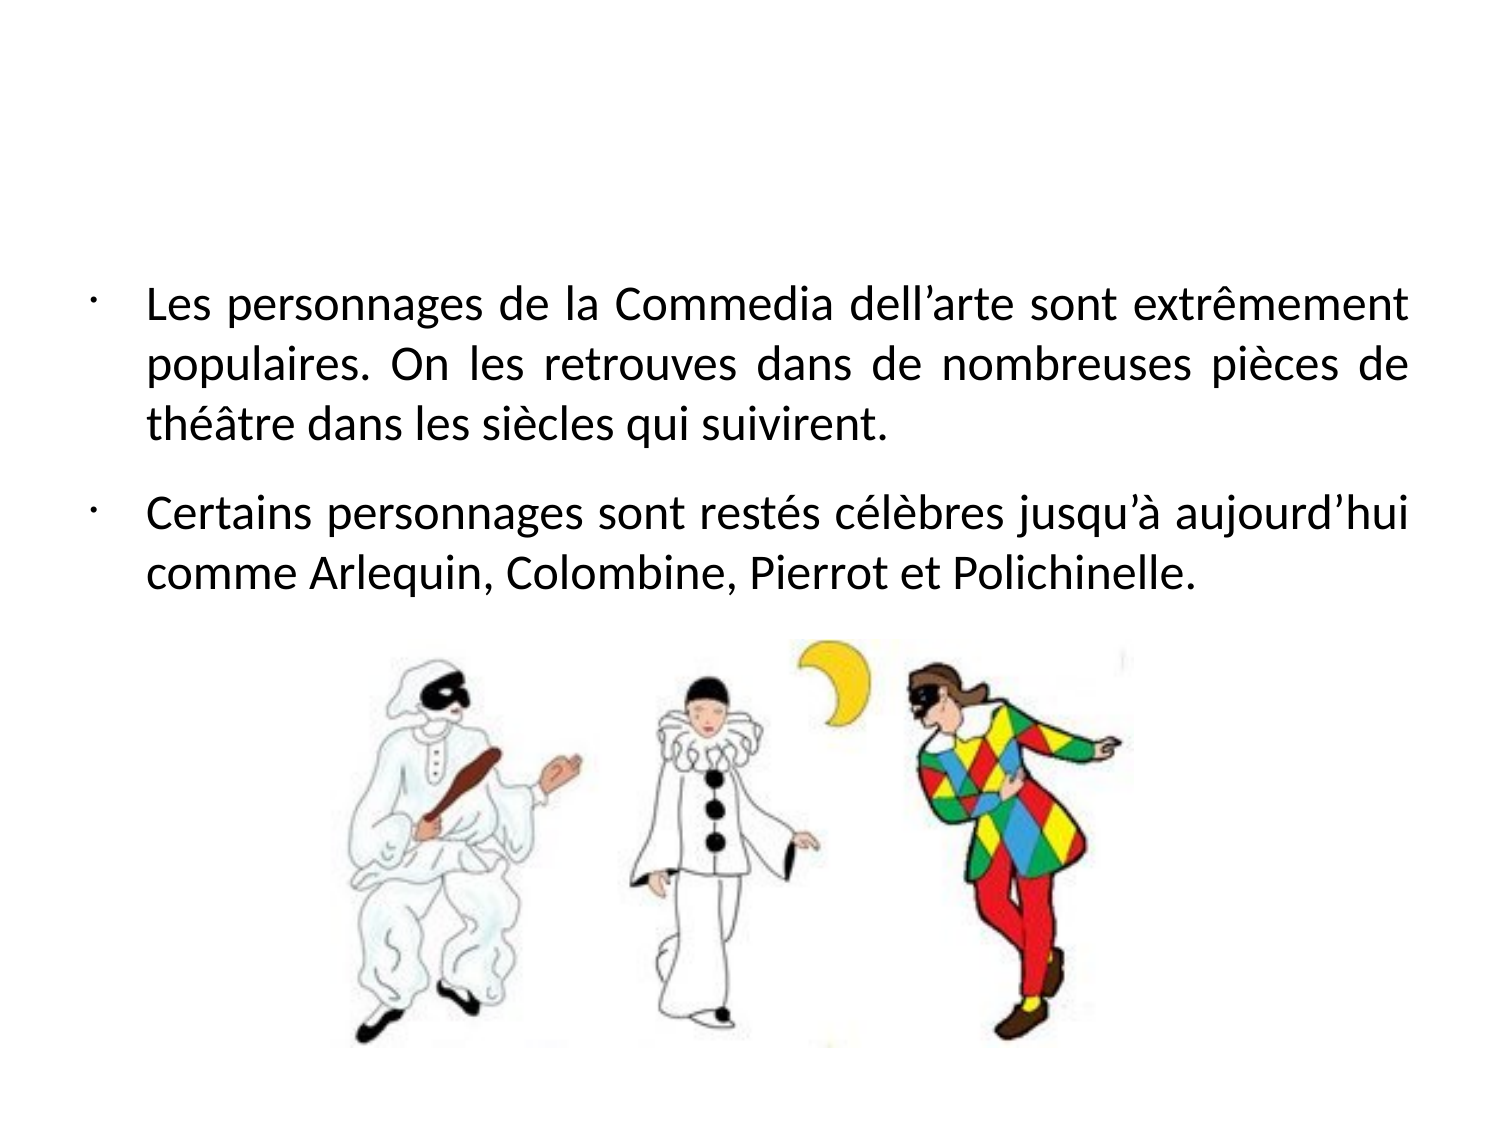

# Les personnages de la Commedia dell’arte sont extrêmement populaires. On les retrouves dans de nombreuses pièces de théâtre dans les siècles qui suivirent.
Certains personnages sont restés célèbres jusqu’à aujourd’hui comme Arlequin, Colombine, Pierrot et Polichinelle.